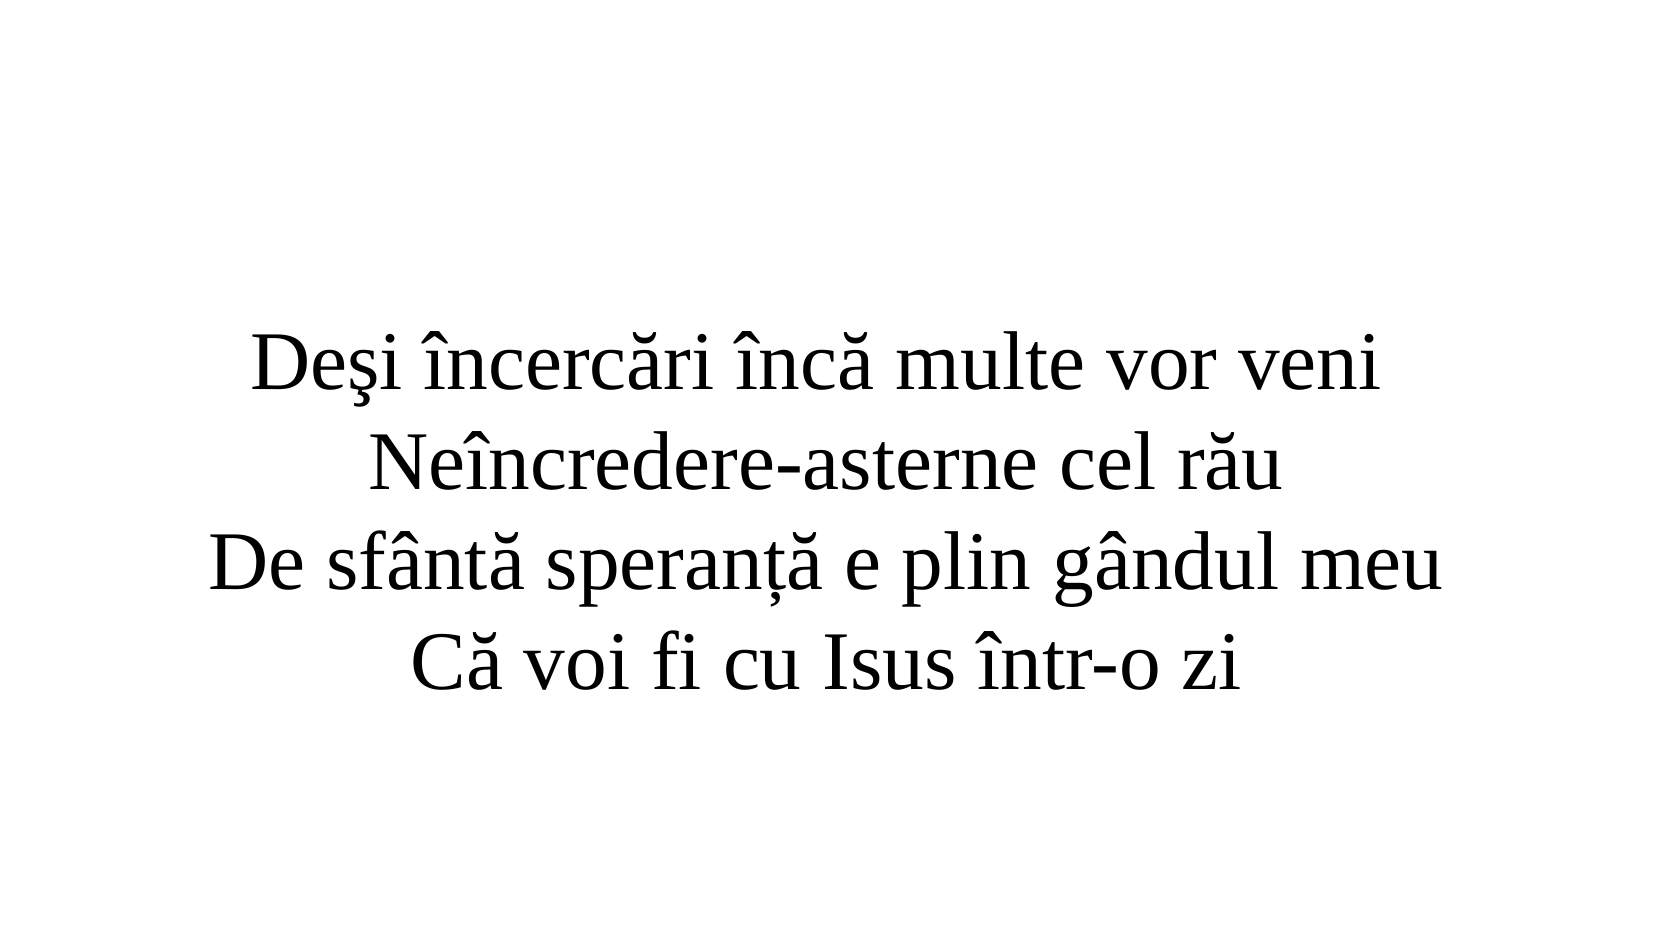

# Deşi încercări încă multe vor veni
Neîncredere-asterne cel rău
De sfântă speranță e plin gândul meu
Că voi fi cu Isus într-o zi